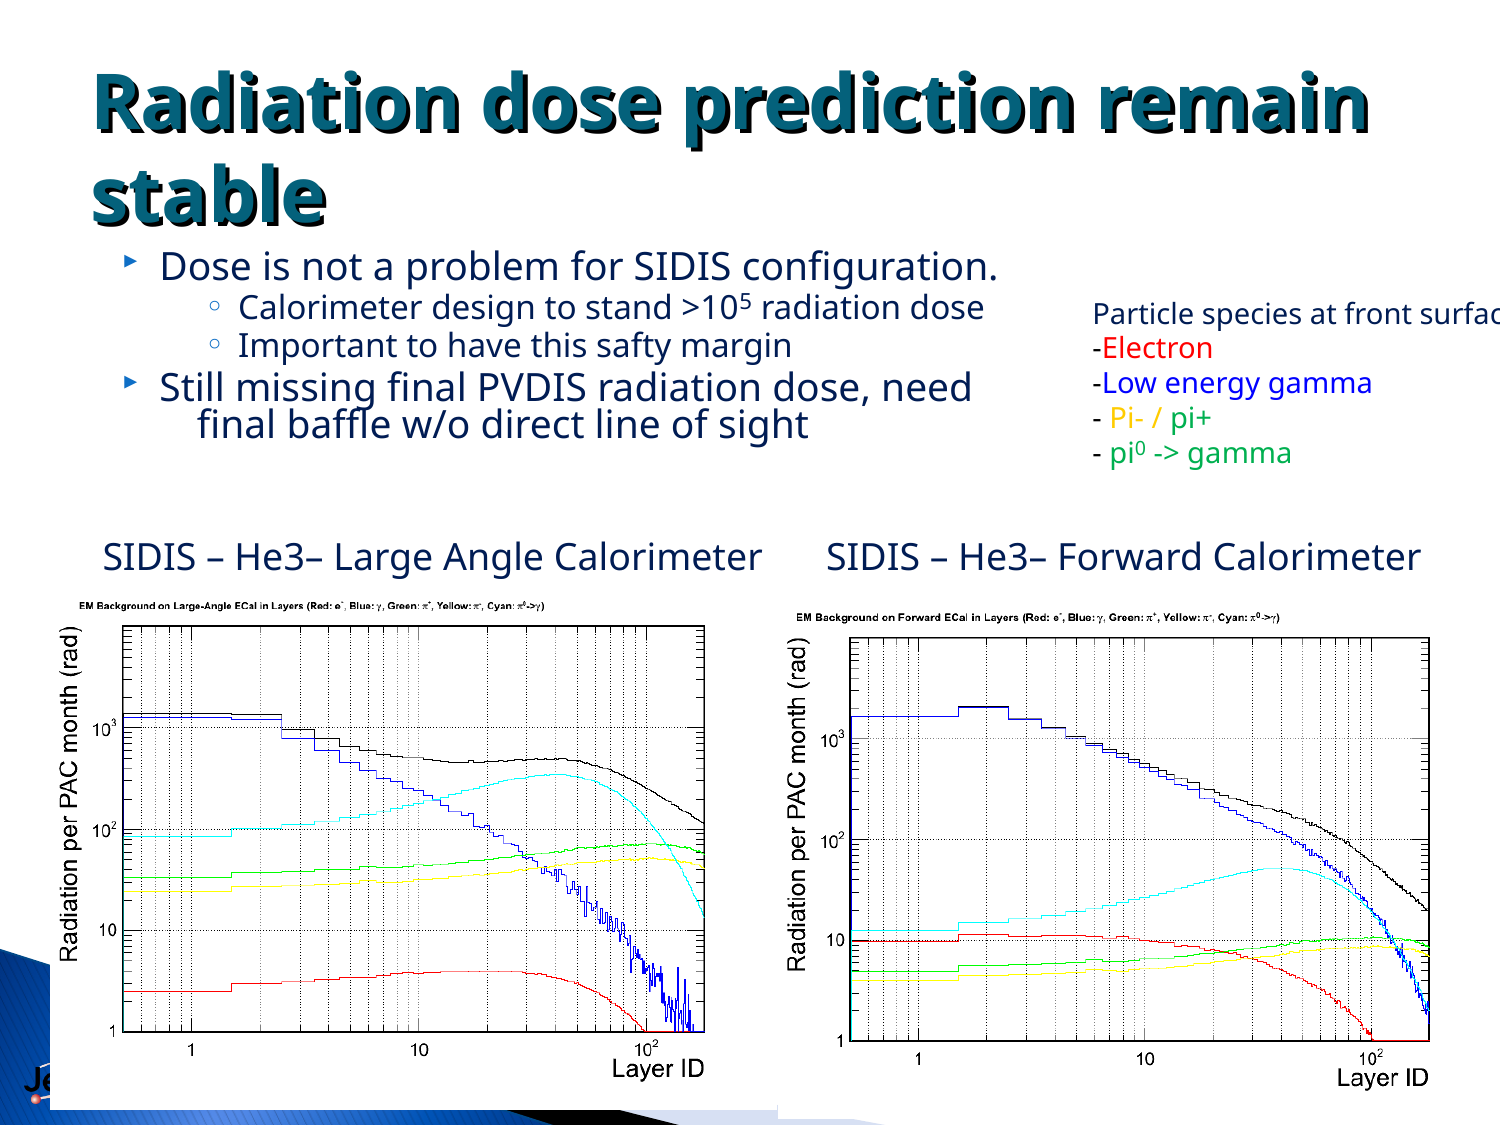

Radiation dose prediction remain stable
# Dose is not a problem for SIDIS configuration.
Calorimeter design to stand >105 radiation dose
Important to have this safty margin
Still missing final PVDIS radiation dose, need final baffle w/o direct line of sight
Particle species at front surface:
Electron
Low energy gamma
 Pi- / pi+
 pi0 -> gamma
SIDIS – He3– Large Angle Calorimeter
SIDIS – He3– Forward Calorimeter
SoLID Collaboration Meeting
14